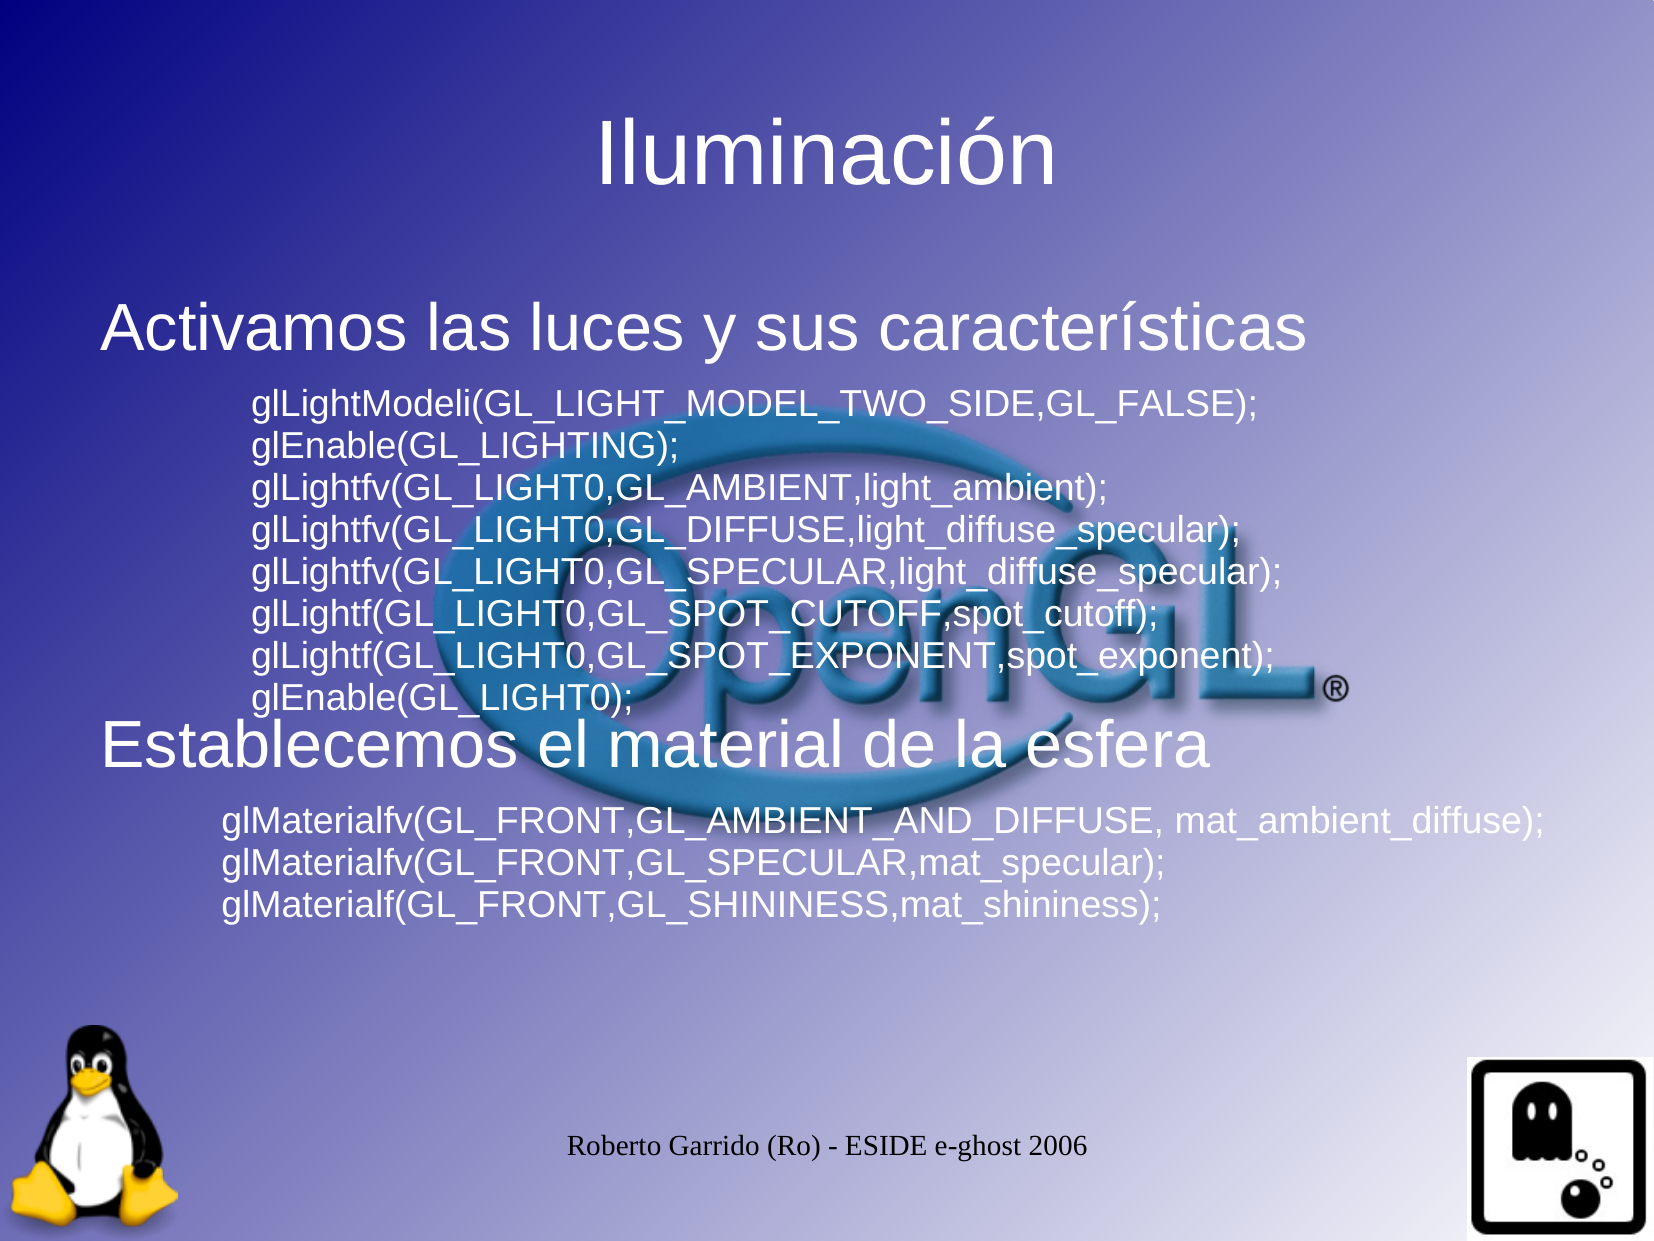

# Iluminación
Activamos las luces y sus características
Establecemos el material de la esfera
glLightModeli(GL_LIGHT_MODEL_TWO_SIDE,GL_FALSE);
glEnable(GL_LIGHTING);
glLightfv(GL_LIGHT0,GL_AMBIENT,light_ambient);
glLightfv(GL_LIGHT0,GL_DIFFUSE,light_diffuse_specular);
glLightfv(GL_LIGHT0,GL_SPECULAR,light_diffuse_specular);
glLightf(GL_LIGHT0,GL_SPOT_CUTOFF,spot_cutoff);
glLightf(GL_LIGHT0,GL_SPOT_EXPONENT,spot_exponent);
glEnable(GL_LIGHT0);
glMaterialfv(GL_FRONT,GL_AMBIENT_AND_DIFFUSE, mat_ambient_diffuse);
glMaterialfv(GL_FRONT,GL_SPECULAR,mat_specular);
glMaterialf(GL_FRONT,GL_SHININESS,mat_shininess);
Roberto Garrido (Ro) - ESIDE e-ghost 2006